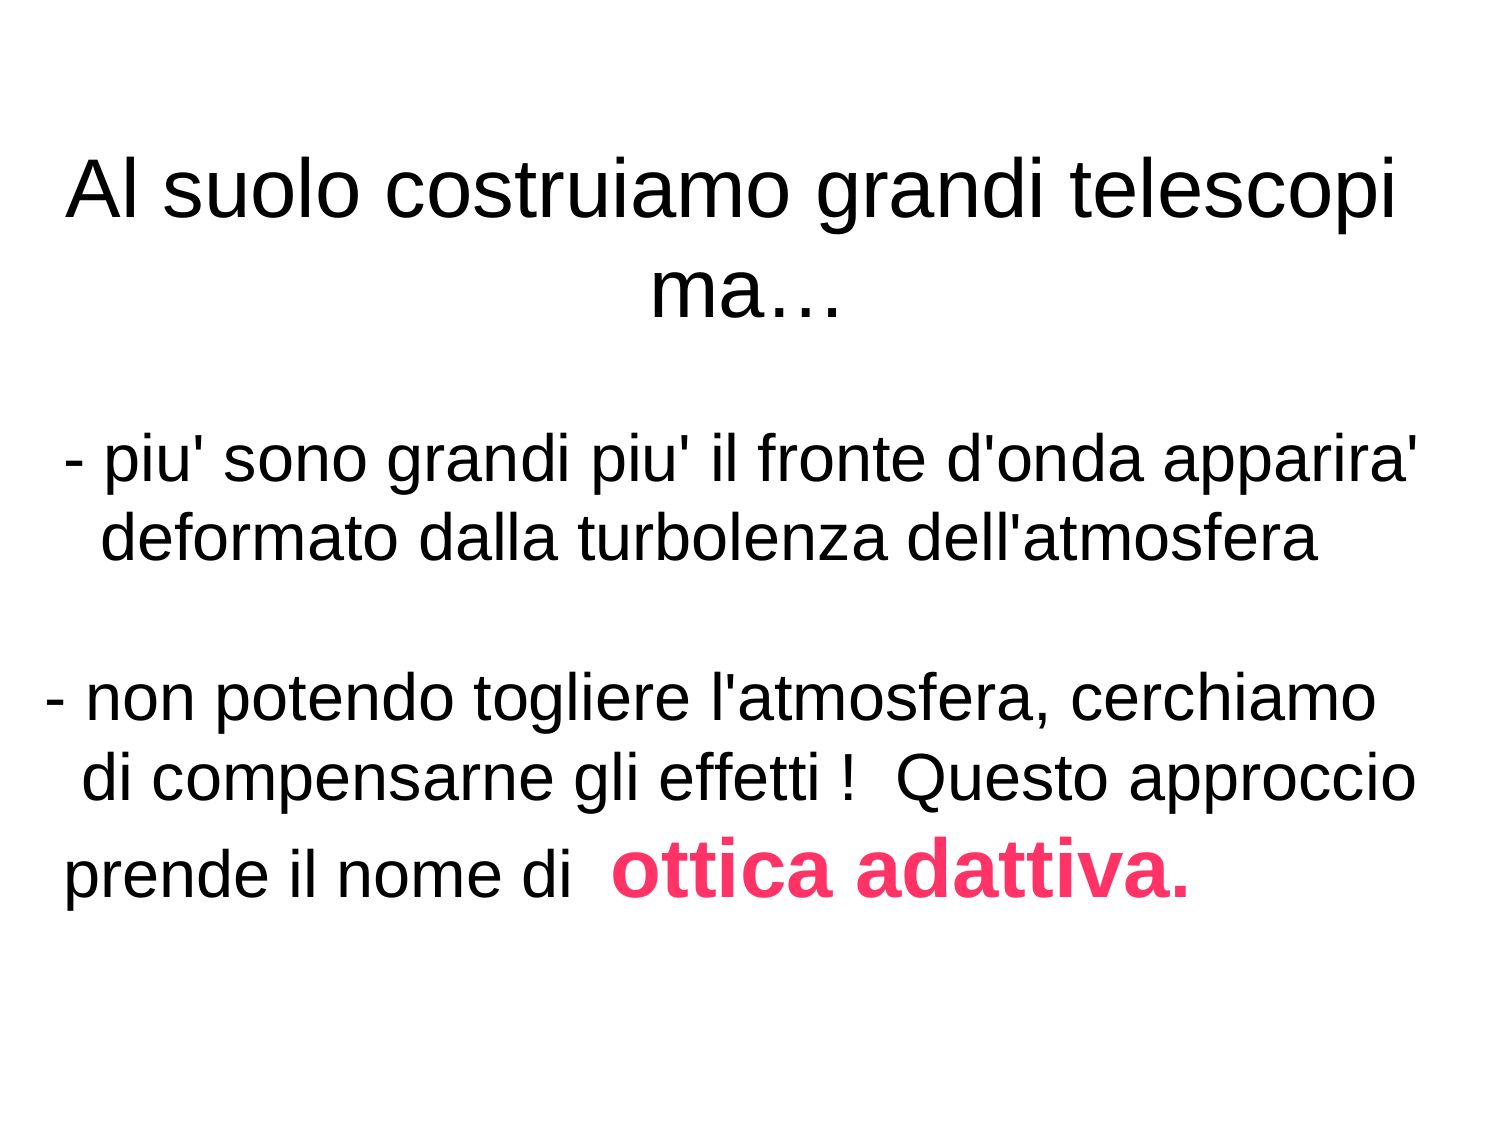

Al suolo costruiamo grandi telescopi
 ma…
 - piu' sono grandi piu' il fronte d'onda apparira'
 deformato dalla turbolenza dell'atmosfera
- non potendo togliere l'atmosfera, cerchiamo
 di compensarne gli effetti ! Questo approccio prende il nome di ottica adattiva.